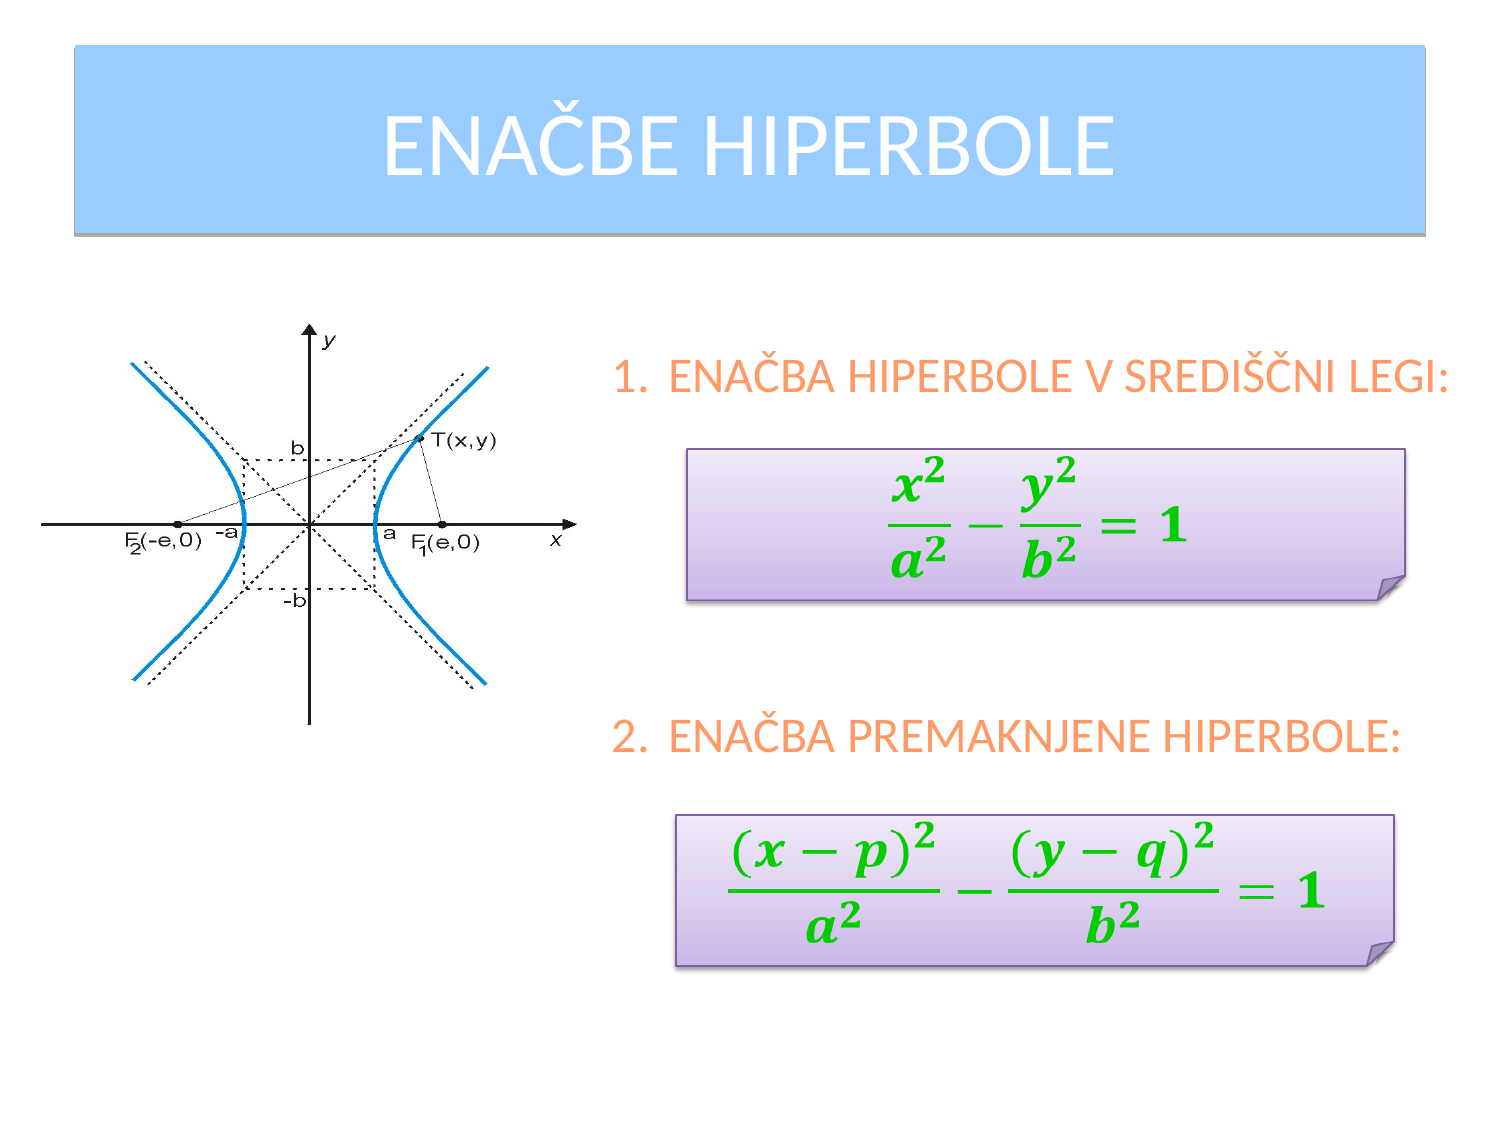

# ENAČBE HIPERBOLE
ENAČBA HIPERBOLE V SREDIŠČNI LEGI:
ENAČBA PREMAKNJENE HIPERBOLE: